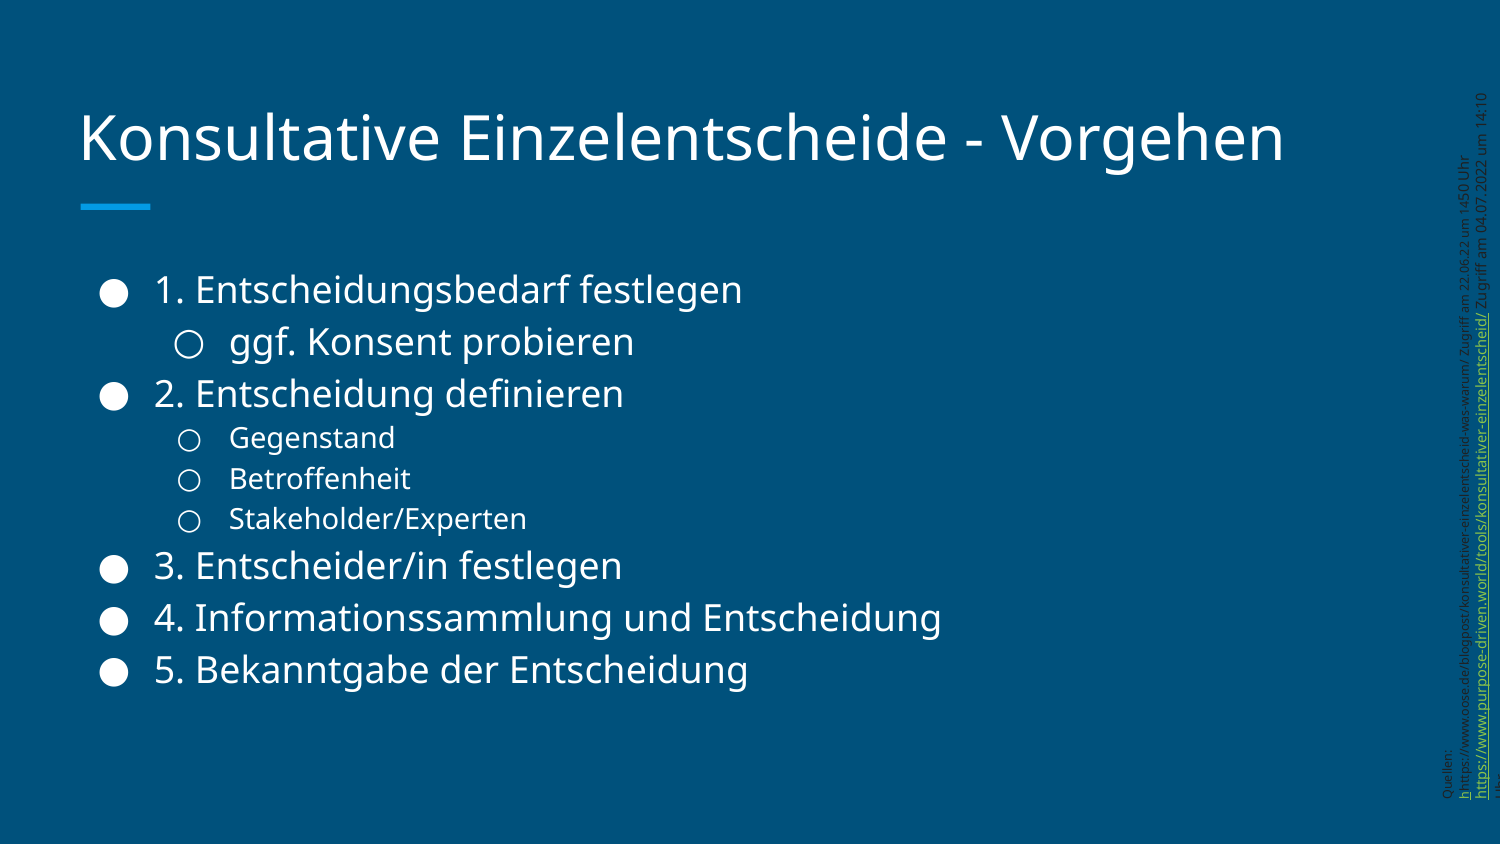

# Konsultative Einzelentscheide - Vorgehen
1. Entscheidungsbedarf festlegen
ggf. Konsent probieren
2. Entscheidung definieren
Gegenstand
Betroffenheit
Stakeholder/Experten
3. Entscheider/in festlegen
4. Informationssammlung und Entscheidung
5. Bekanntgabe der Entscheidung
Quellen:
hhttps://www.oose.de/blogpost/konsultativer-einzelentscheid-was-warum/ Zugriff am 22.06.22 um 1450 Uhr
https://www.purpose-driven.world/tools/konsultativer-einzelentscheid/ Zugriff am 04.07.2022 um 14:10 Uhr